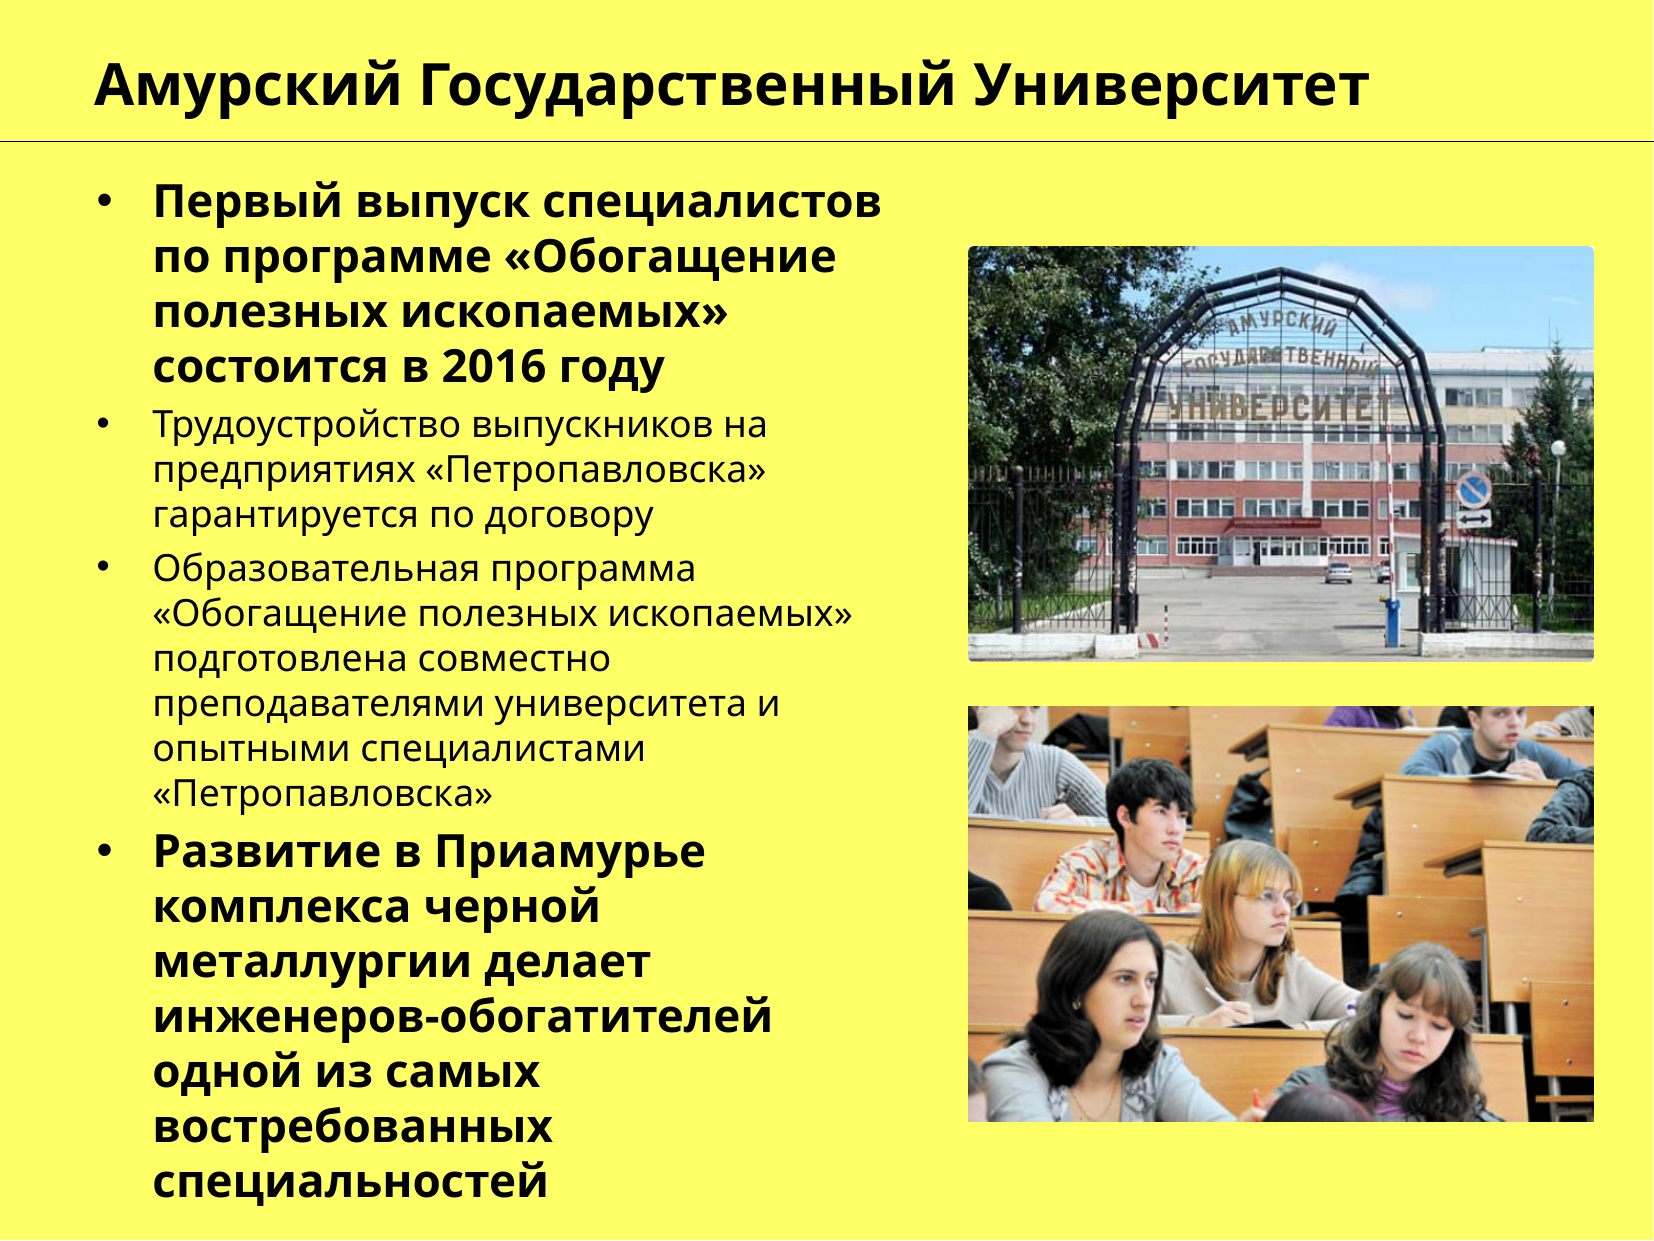

Амурский Государственный Университет
Первый выпуск специалистов по программе «Обогащение полезных ископаемых» состоится в 2016 году
Трудоустройство выпускников на предприятиях «Петропавловска» гарантируется по договору
Образовательная программа «Обогащение полезных ископаемых» подготовлена совместно преподавателями университета и опытными специалистами «Петропавловска»
Развитие в Приамурье комплекса черной металлургии делает инженеров-обогатителей одной из самых востребованных специальностей